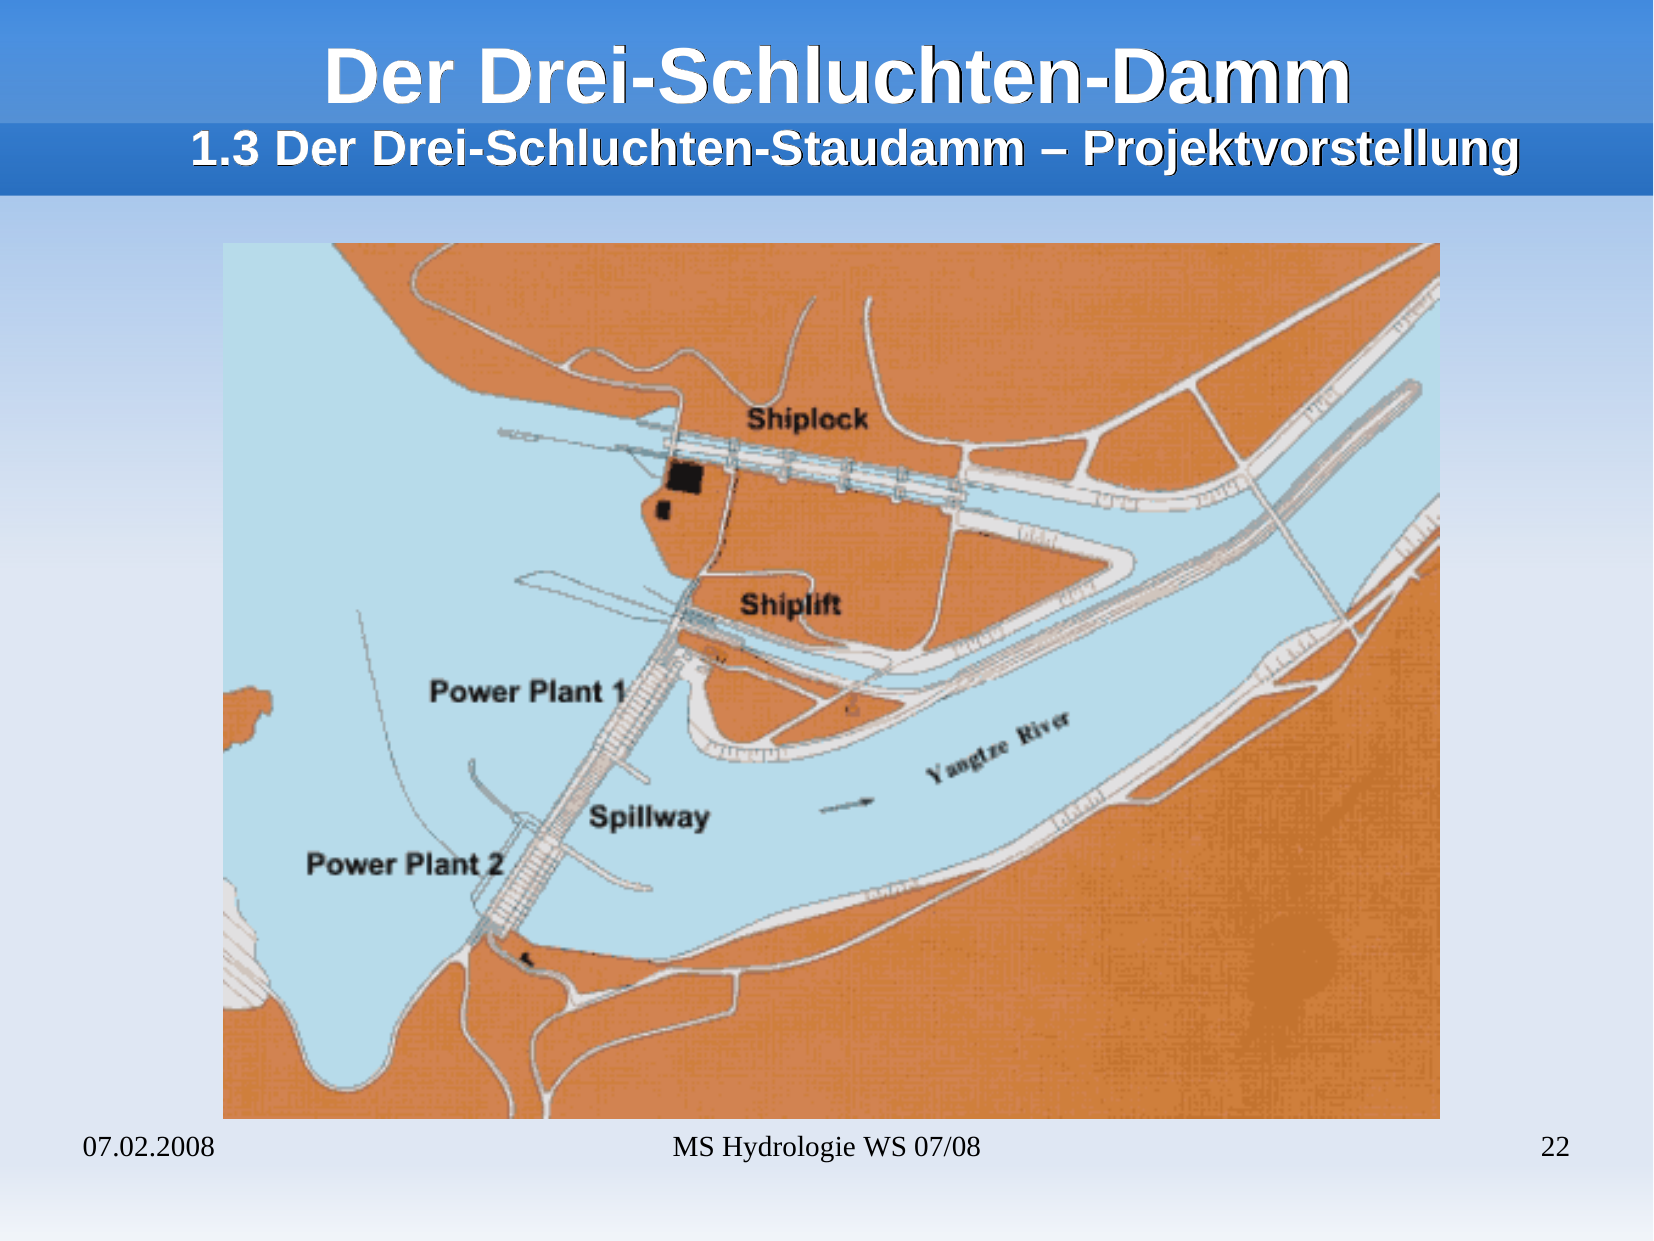

# Der Drei-Schluchten-Damm 1.3 Der Drei-Schluchten-Staudamm – Projektvorstellung
07.02.2008
MS Hydrologie WS 07/08
22